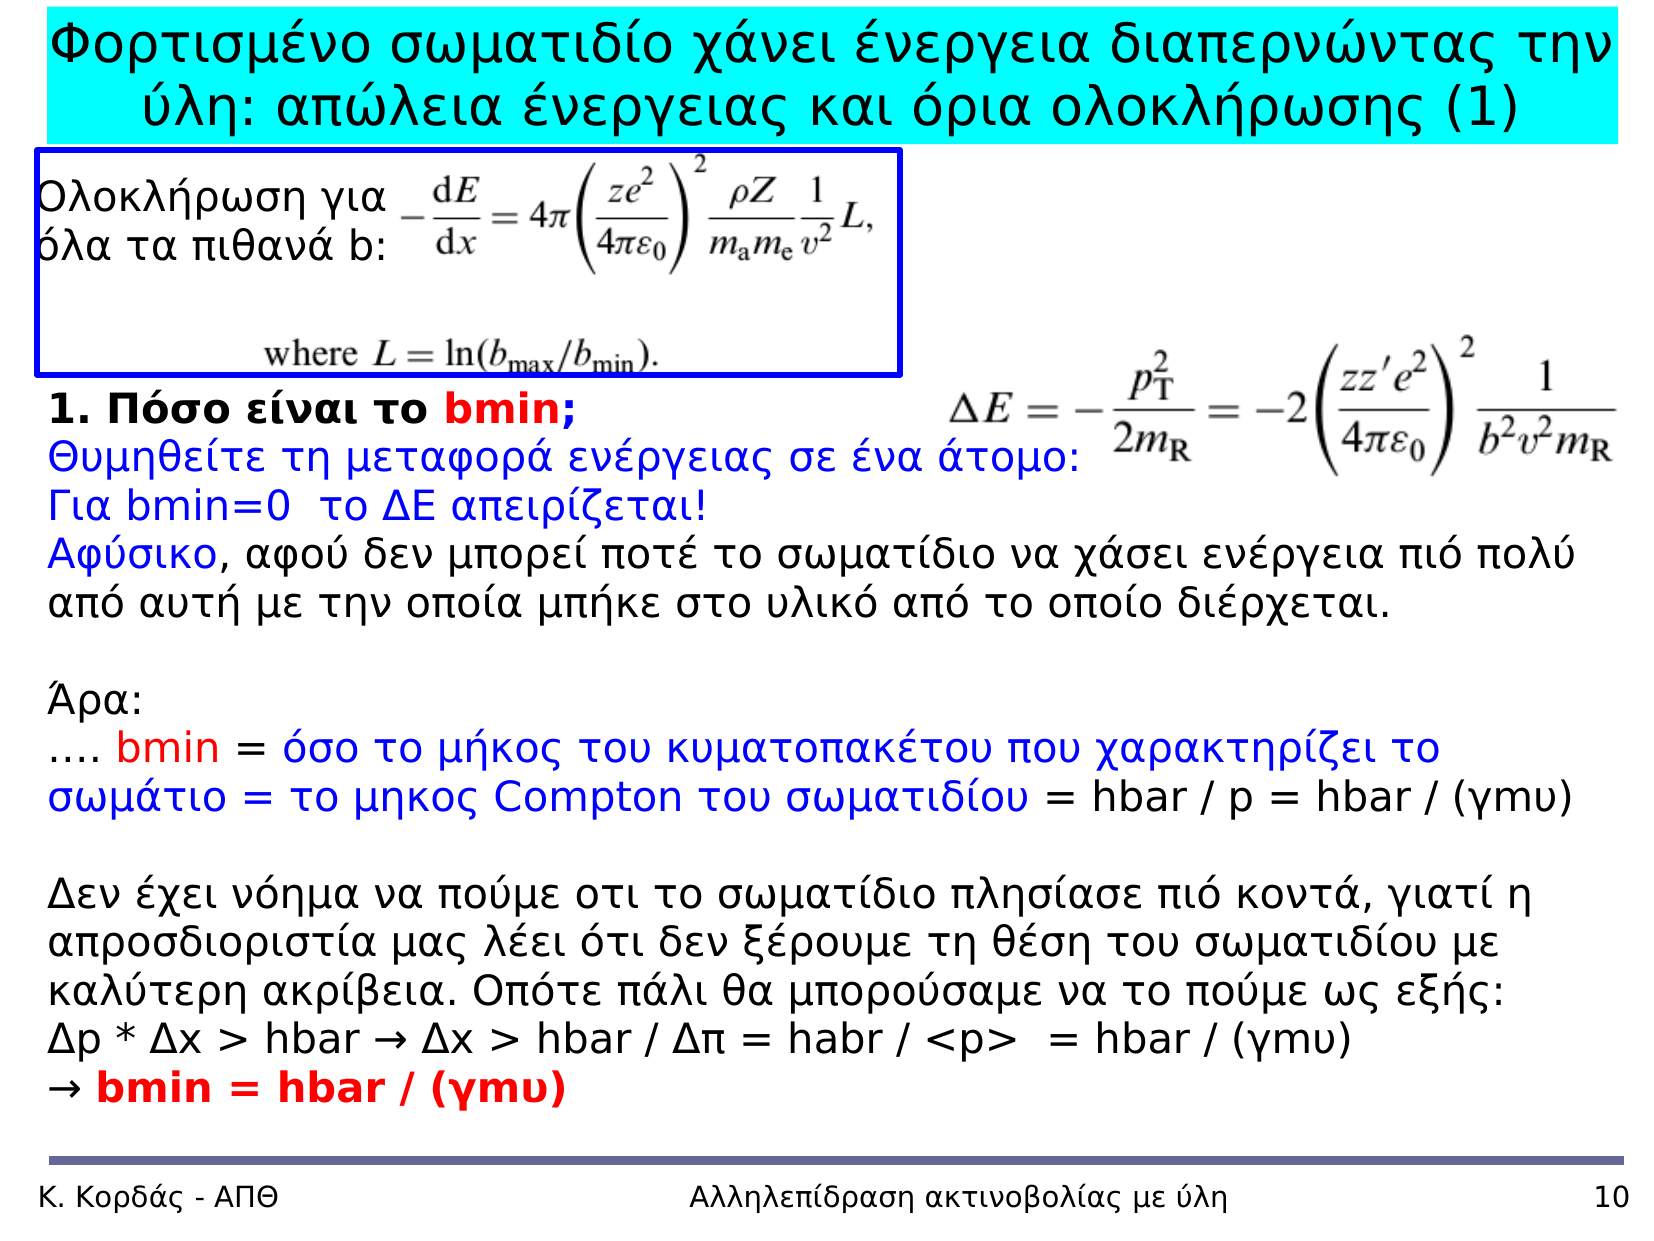

# Φορτισμένο σωματιδίο χάνει ένεργεια διαπερνώντας την ύλη: απώλεια ένεργειας και όρια ολοκλήρωσης (1)
Ολοκλήρωση για
όλα τα πιθανά b:
1. Πόσο είναι το bmin;
Θυμηθείτε τη μεταφορά ενέργειας σε ένα άτομο:
Για bmin=0 το ΔΕ απειρίζεται!
Αφύσικο, αφού δεν μπορεί ποτέ το σωματίδιο να χάσει ενέργεια πιό πολύ
από αυτή με την οποία μπήκε στο υλικό από το οποίο διέρχεται.
Άρα:
…. bmin = όσο το μήκος του κυματοπακέτου που χαρακτηρίζει το σωμάτιο = το μηκος Compton του σωματιδίου = hbar / p = hbar / (γmυ)
Δεν έχει νόημα να πούμε οτι το σωματίδιο πλησίασε πιό κοντά, γιατί η
απροσδιοριστία μας λέει ότι δεν ξέρουμε τη θέση του σωματιδίου με καλύτερη ακρίβεια. Οπότε πάλι θα μπορούσαμε να το πούμε ως εξής:
Δp * Δx > hbar → Δx > hbar / Δπ = habr / <p> = hbar / (γmυ)
→ bmin = hbar / (γmυ)
Κ. Κορδάς - ΑΠΘ
Αλληλεπίδραση ακτινοβολίας με ύλη
10